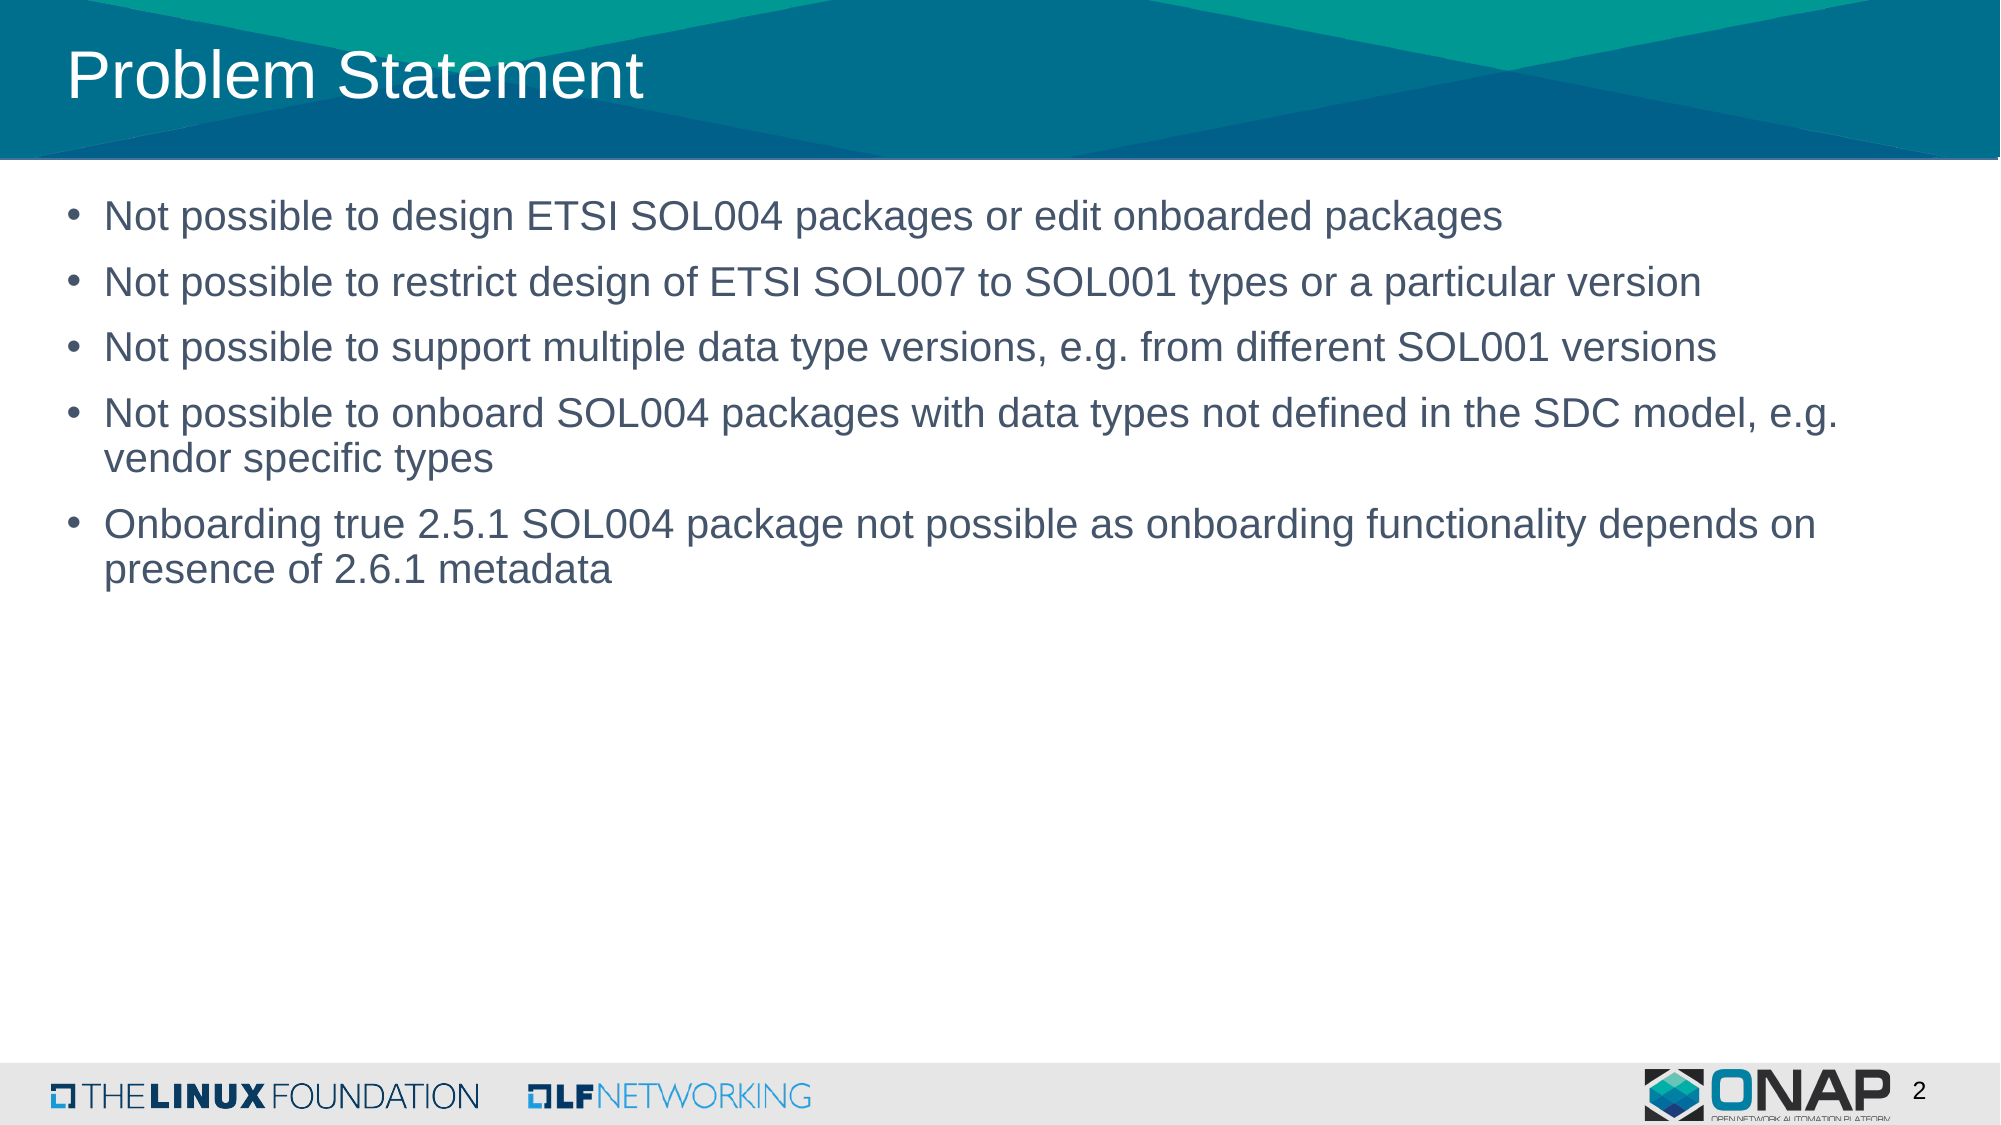

# Problem Statement
Not possible to design ETSI SOL004 packages or edit onboarded packages
Not possible to restrict design of ETSI SOL007 to SOL001 types or a particular version
Not possible to support multiple data type versions, e.g. from different SOL001 versions
Not possible to onboard SOL004 packages with data types not defined in the SDC model, e.g. vendor specific types
Onboarding true 2.5.1 SOL004 package not possible as onboarding functionality depends on presence of 2.6.1 metadata